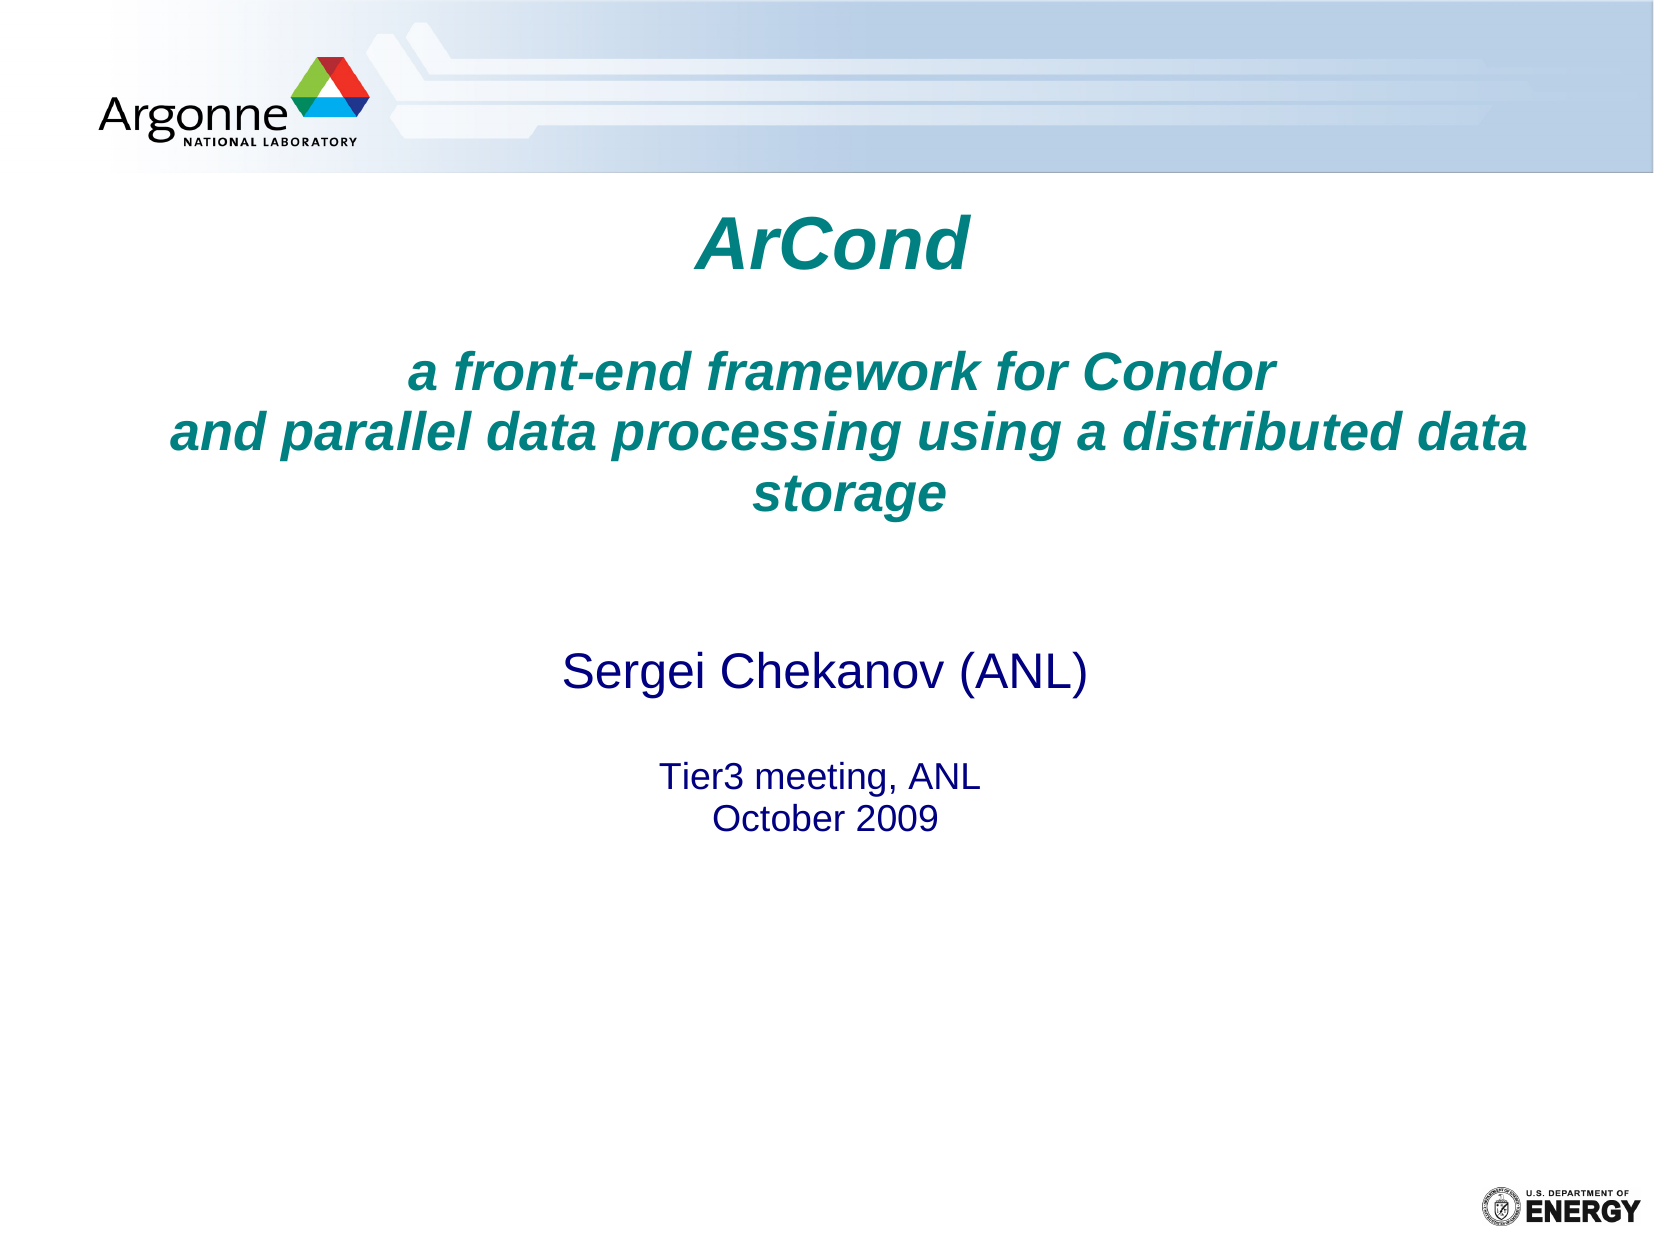

# ArCond a front-end framework for Condor and parallel data processing using a distributed data storage
Sergei Chekanov (ANL)
Tier3 meeting, ANL
October 2009